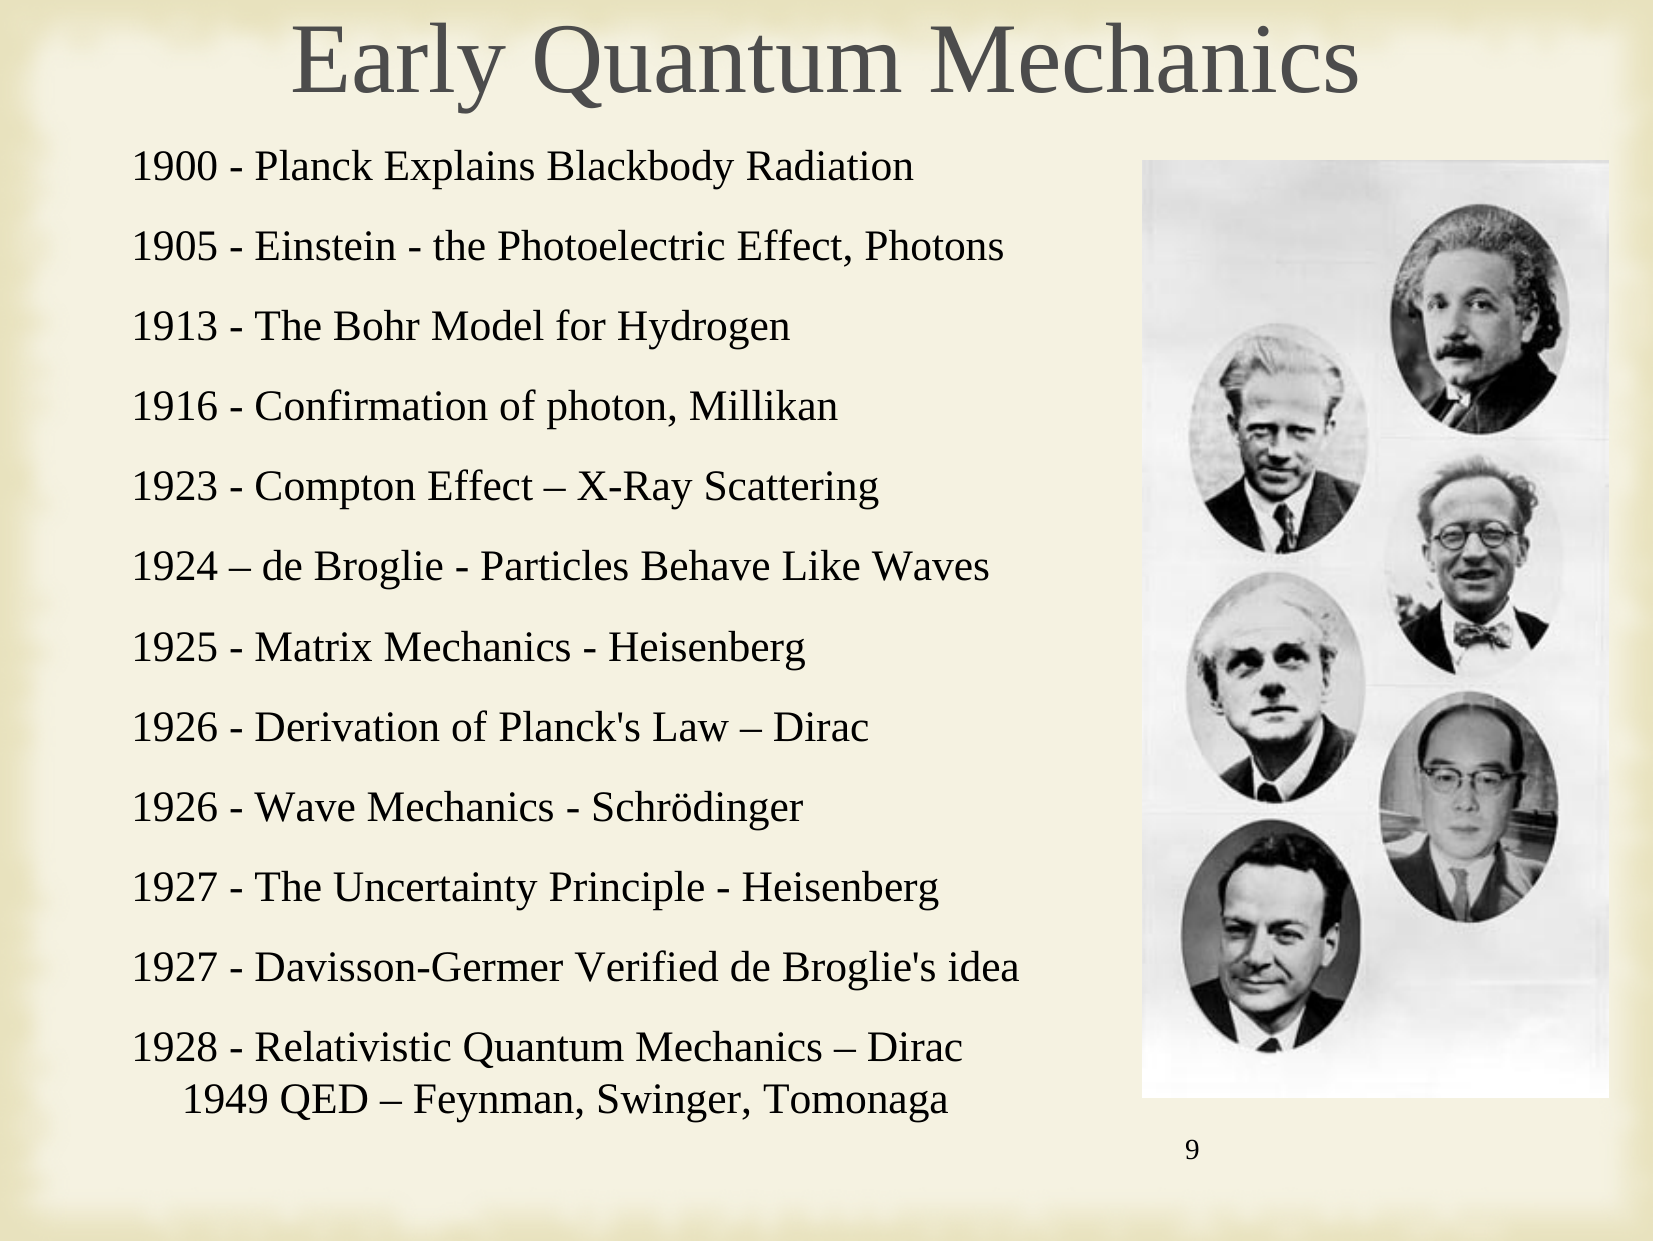

# Early Quantum Mechanics
1900 - Planck Explains Blackbody Radiation
1905 - Einstein - the Photoelectric Effect, Photons
1913 - The Bohr Model for Hydrogen
1916 - Confirmation of photon, Millikan
1923 - Compton Effect – X-Ray Scattering
1924 – de Broglie - Particles Behave Like Waves
1925 - Matrix Mechanics - Heisenberg
1926 - Derivation of Planck's Law – Dirac
1926 - Wave Mechanics - Schrödinger
1927 - The Uncertainty Principle - Heisenberg
1927 - Davisson-Germer Verified de Broglie's idea
1928 - Relativistic Quantum Mechanics – Dirac
1949 QED – Feynman, Swinger, Tomonaga